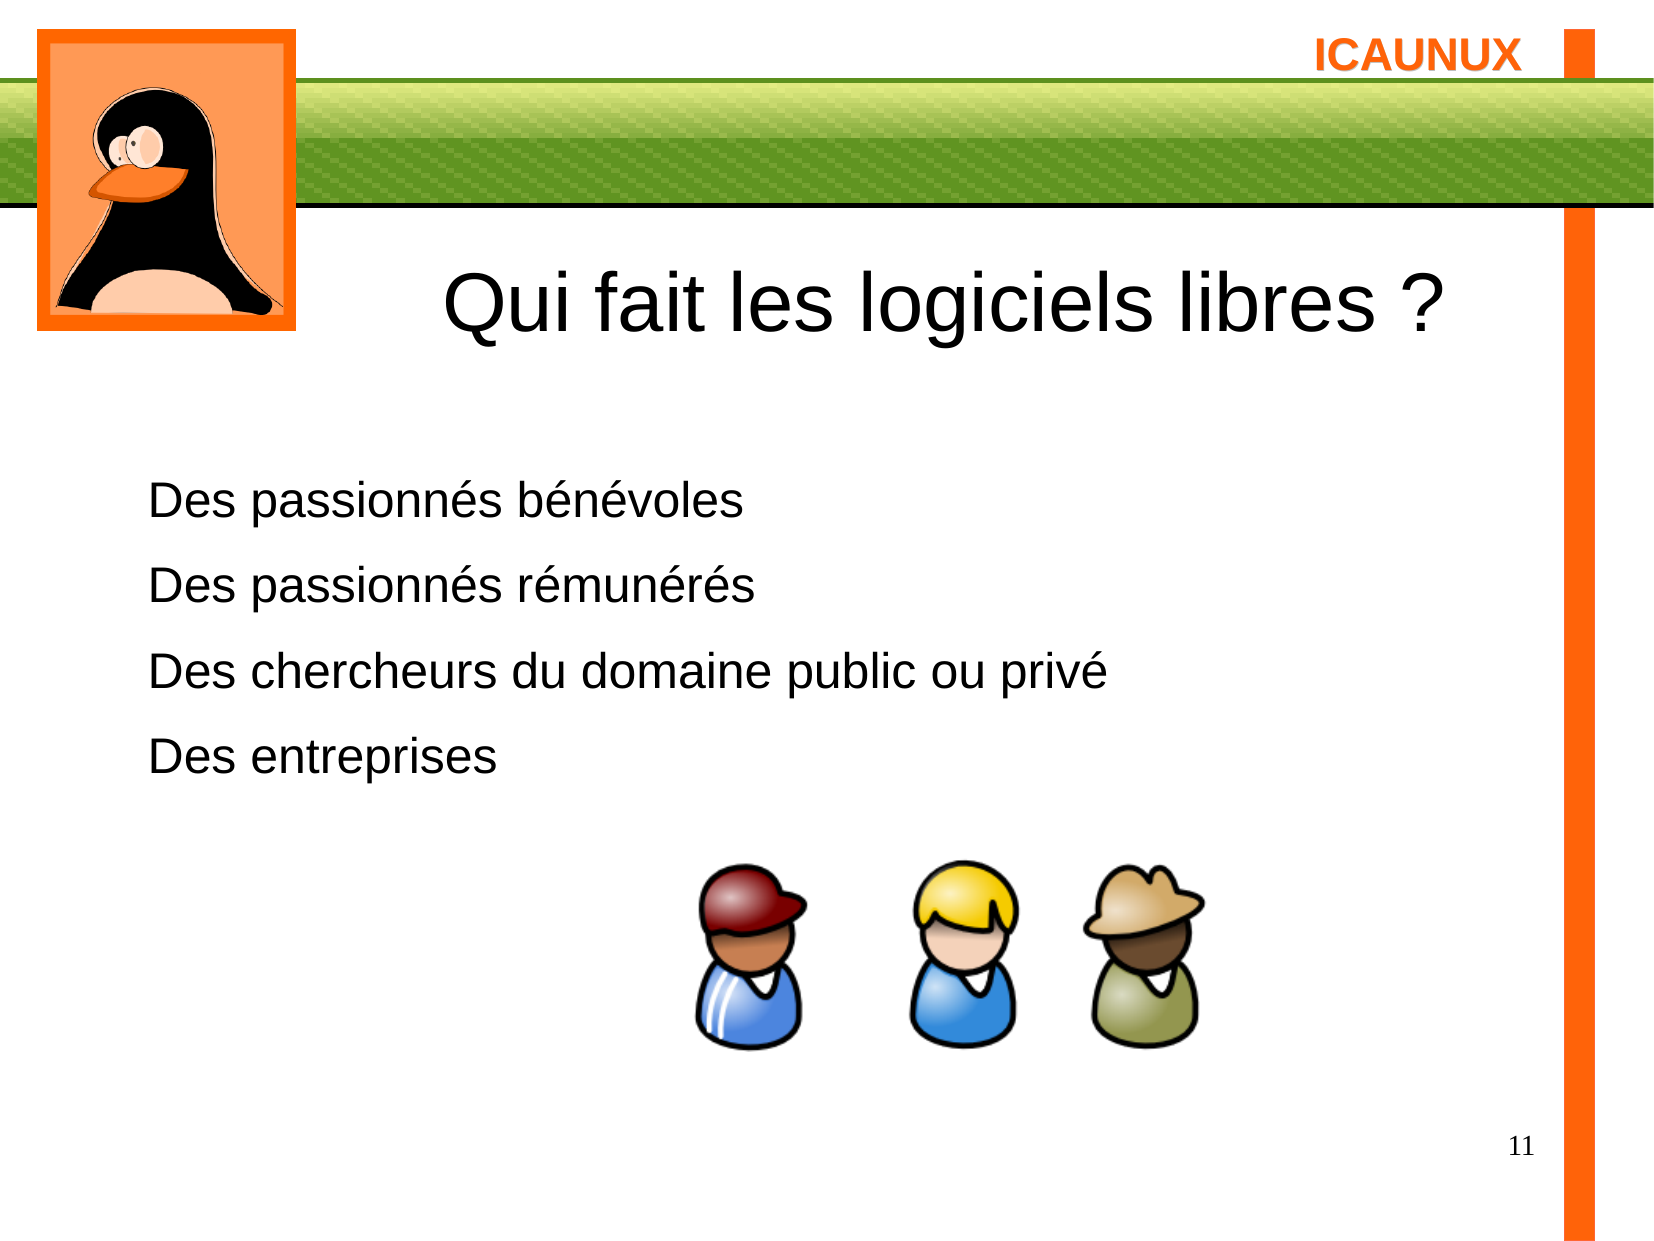

# Qui fait les logiciels libres ?
Des passionnés bénévoles
Des passionnés rémunérés
Des chercheurs du domaine public ou privé
Des entreprises
11